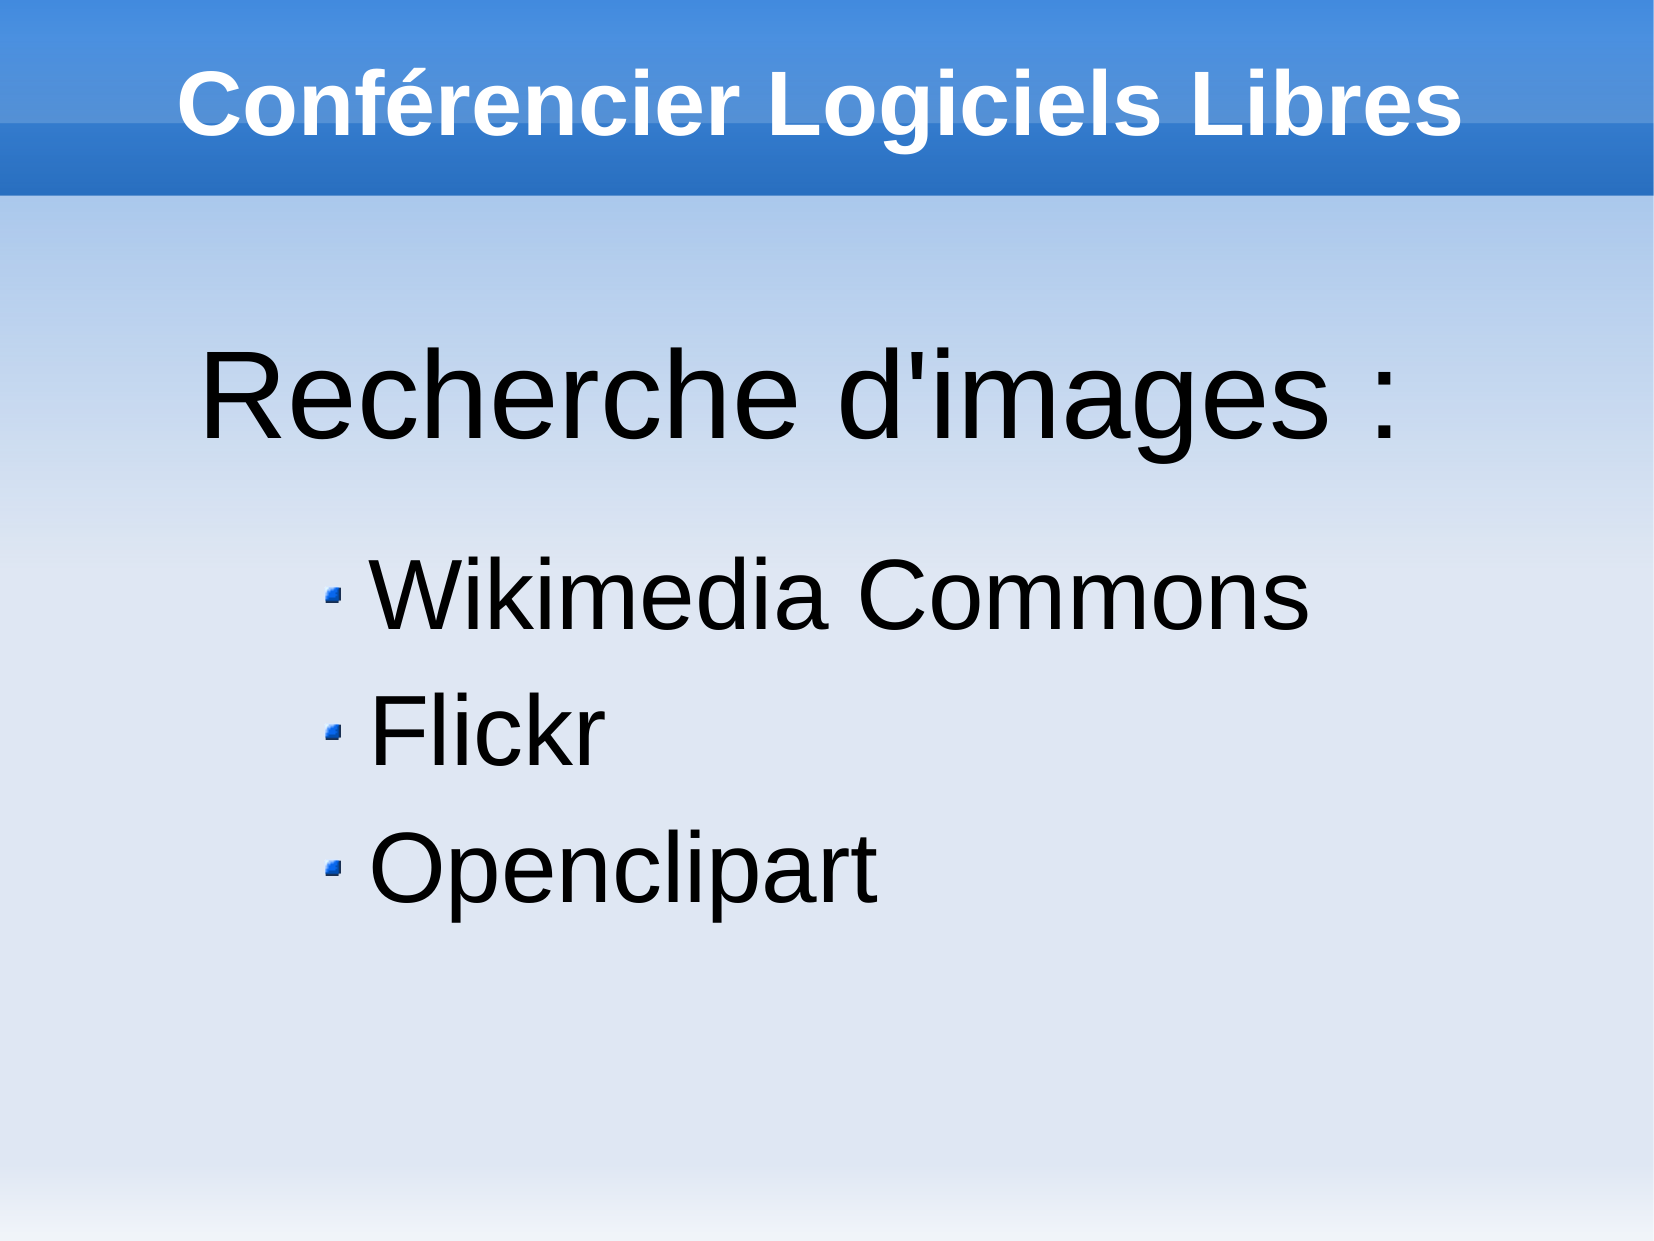

# Conférencier Logiciels Libres
Recherche d'images :
 Wikimedia Commons
 Flickr
 Openclipart